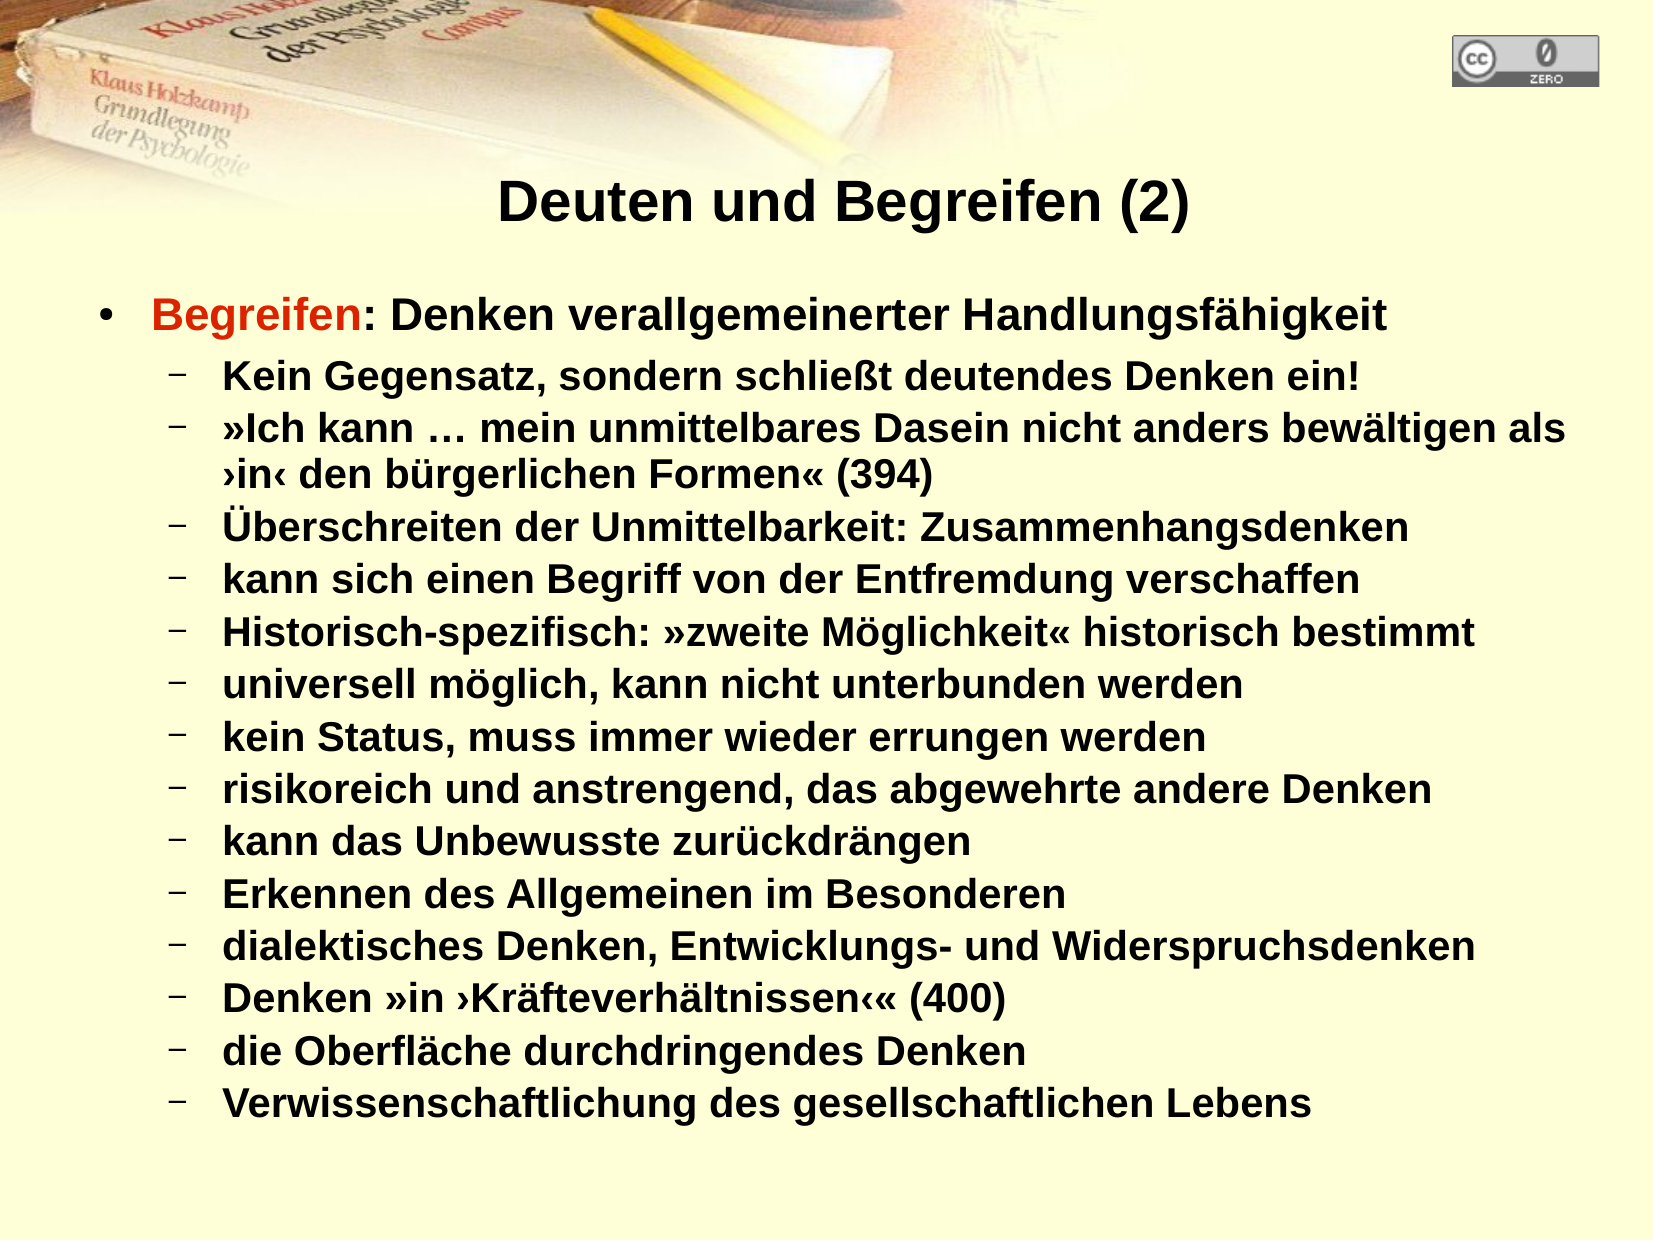

# Deuten und Begreifen (2)
Begreifen: Denken verallgemeinerter Handlungsfähigkeit
Kein Gegensatz, sondern schließt deutendes Denken ein!
»Ich kann … mein unmittelbares Dasein nicht anders bewältigen als ›in‹ den bürgerlichen Formen« (394)
Überschreiten der Unmittelbarkeit: Zusammenhangsdenken
kann sich einen Begriff von der Entfremdung verschaffen
Historisch-spezifisch: »zweite Möglichkeit« historisch bestimmt
universell möglich, kann nicht unterbunden werden
kein Status, muss immer wieder errungen werden
risikoreich und anstrengend, das abgewehrte andere Denken
kann das Unbewusste zurückdrängen
Erkennen des Allgemeinen im Besonderen
dialektisches Denken, Entwicklungs- und Widerspruchsdenken
Denken »in ›Kräfteverhältnissen‹« (400)
die Oberfläche durchdringendes Denken
Verwissenschaftlichung des gesellschaftlichen Lebens